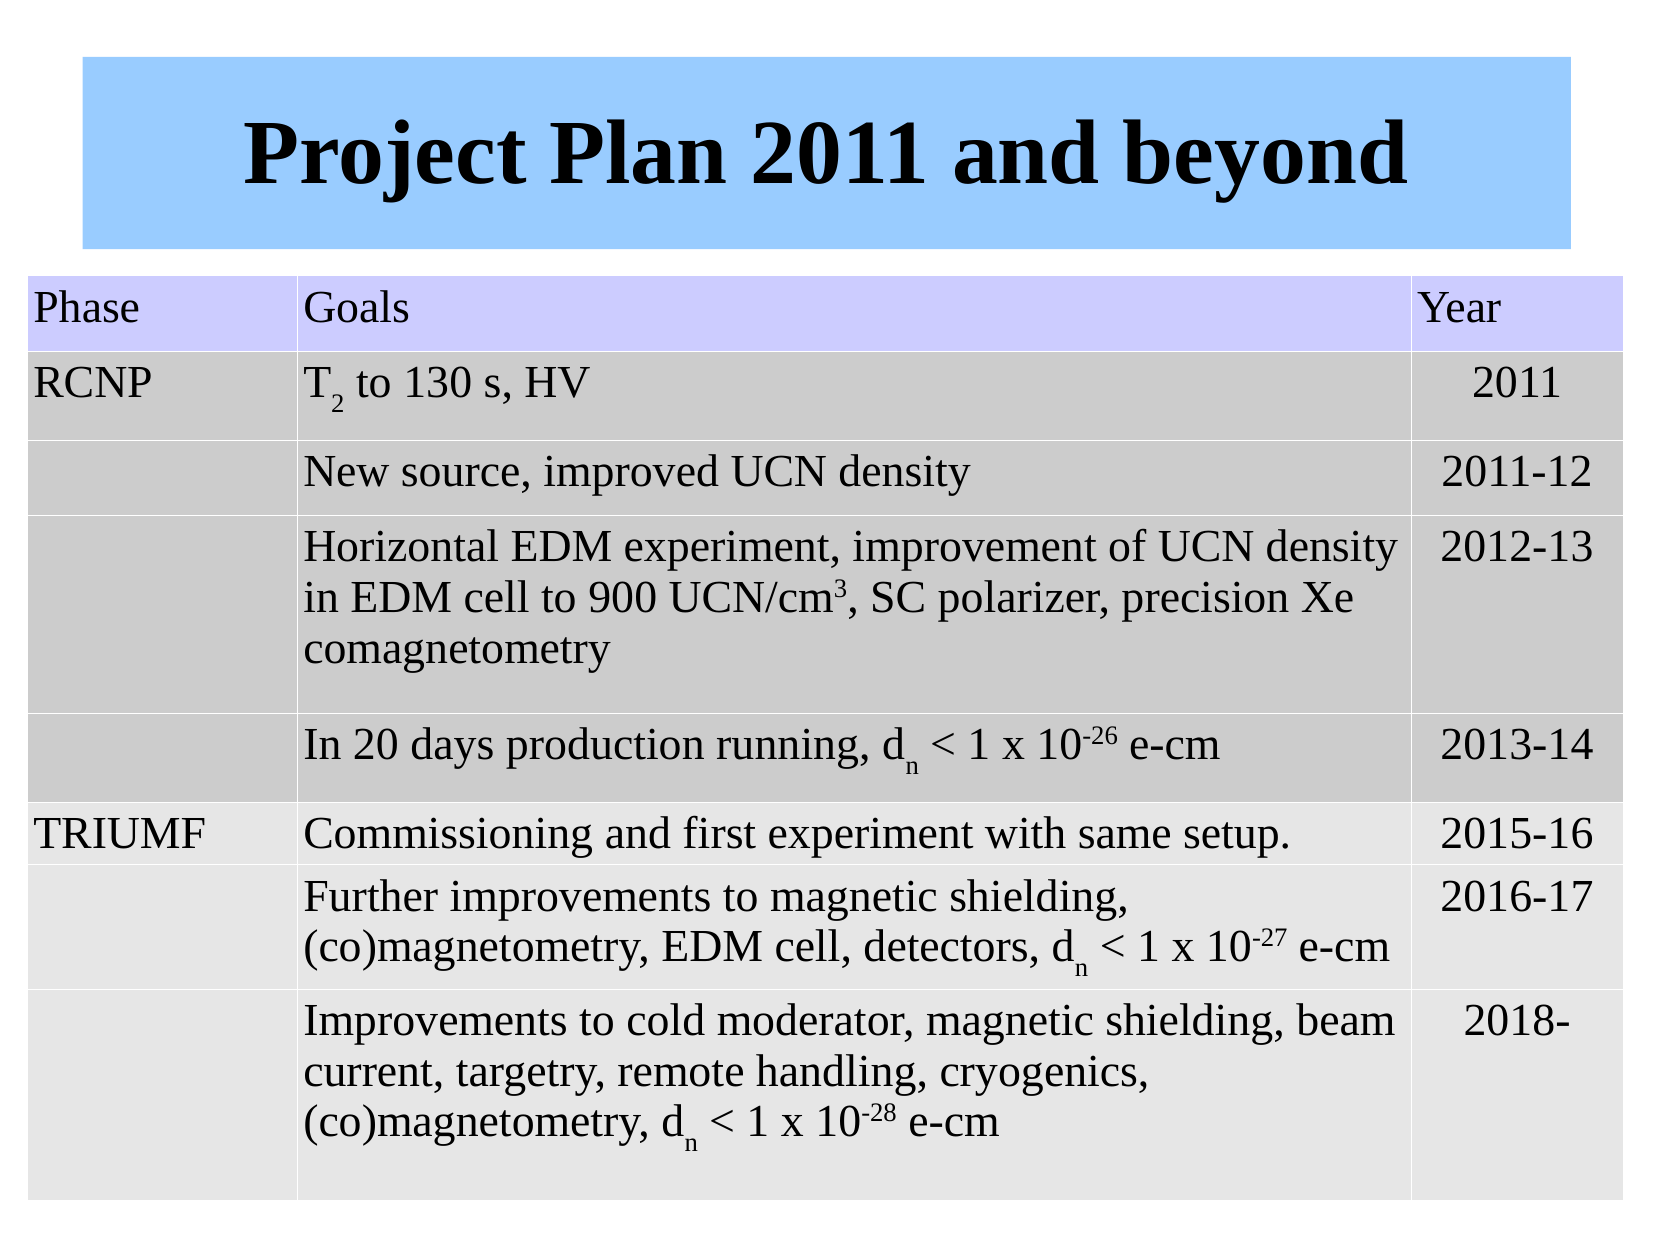

# Project Plan 2011 and beyond
| Phase | Goals | Year |
| --- | --- | --- |
| RCNP | T2 to 130 s, HV | 2011 |
| | New source, improved UCN density | 2011-12 |
| | Horizontal EDM experiment, improvement of UCN density in EDM cell to 900 UCN/cm3, SC polarizer, precision Xe comagnetometry | 2012-13 |
| | In 20 days production running, dn < 1 x 10-26 e-cm | 2013-14 |
| TRIUMF | Commissioning and first experiment with same setup. | 2015-16 |
| | Further improvements to magnetic shielding, (co)magnetometry, EDM cell, detectors, dn < 1 x 10-27 e-cm | 2016-17 |
| | Improvements to cold moderator, magnetic shielding, beam current, targetry, remote handling, cryogenics, (co)magnetometry, dn < 1 x 10-28 e-cm | 2018- |